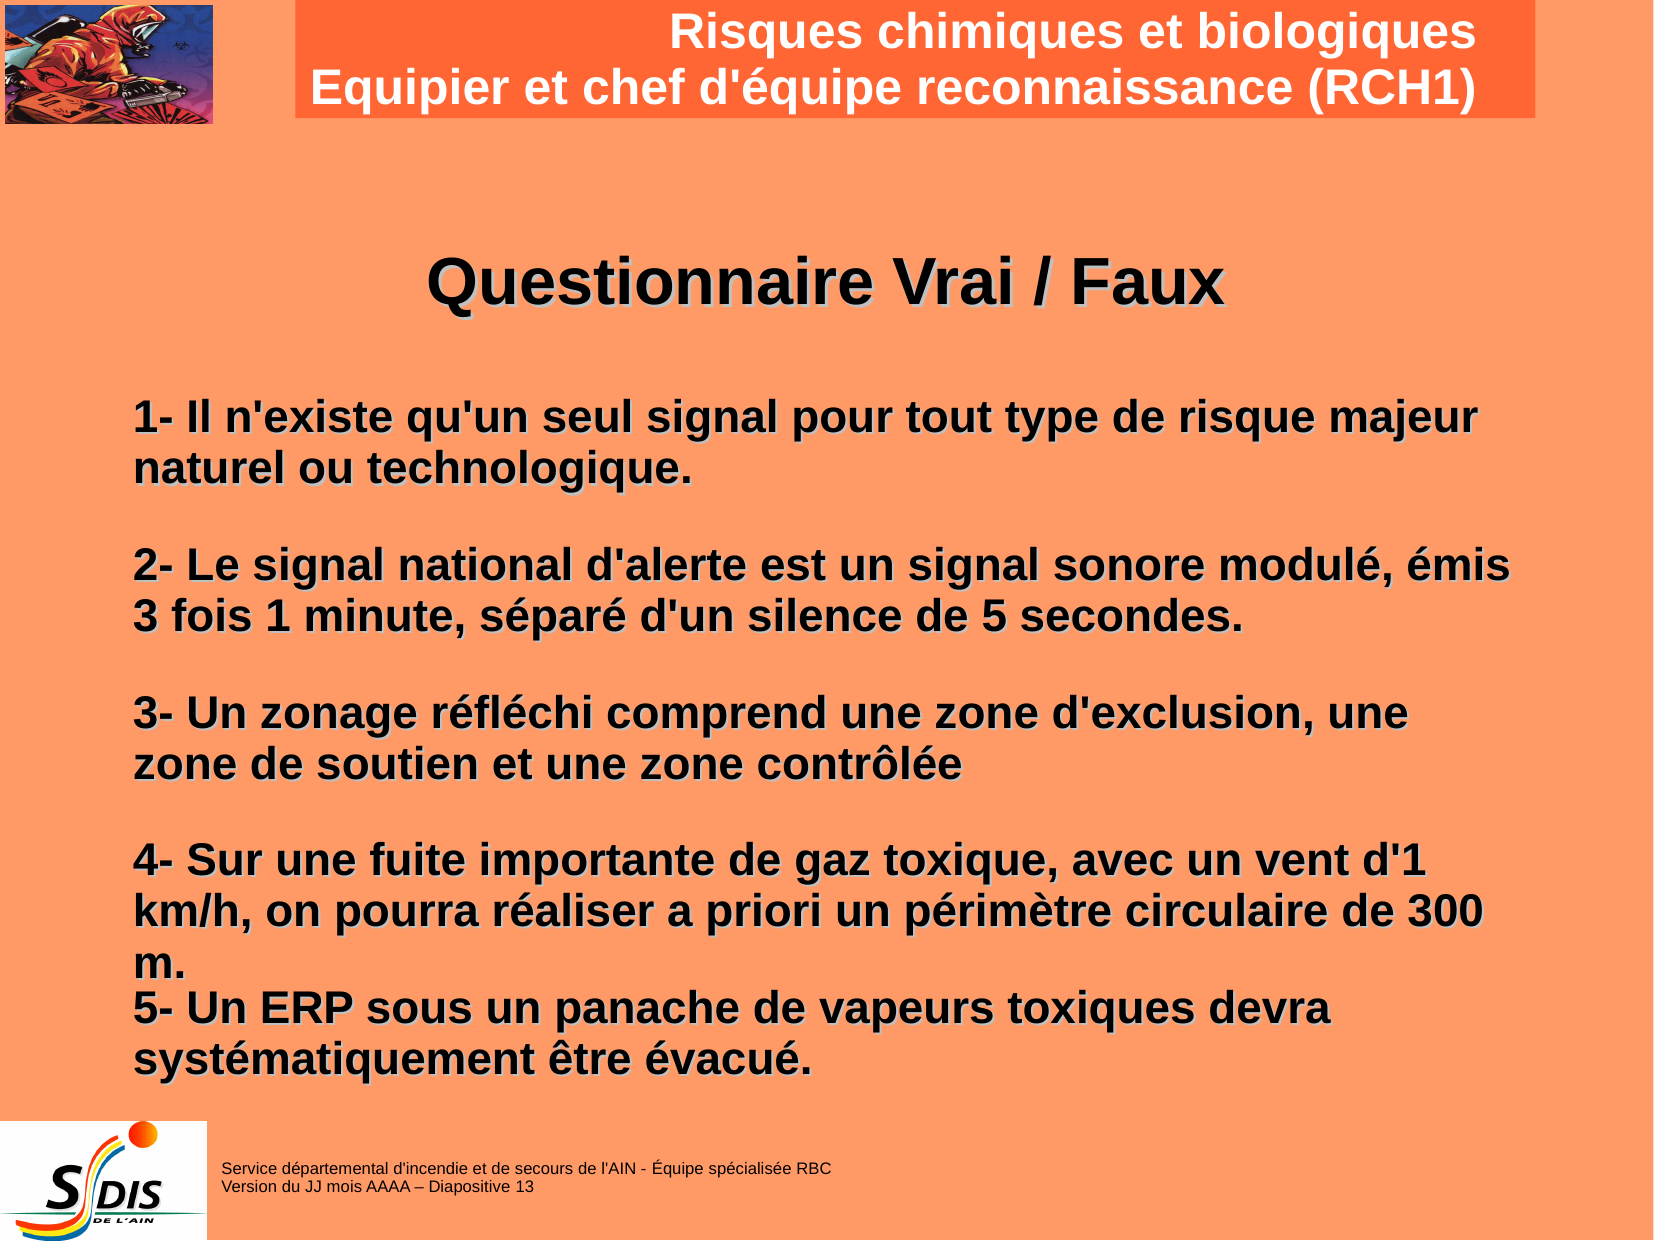

Questionnaire Vrai / Faux
1- Il n'existe qu'un seul signal pour tout type de risque majeur naturel ou technologique.
2- Le signal national d'alerte est un signal sonore modulé, émis 3 fois 1 minute, séparé d'un silence de 5 secondes.
3- Un zonage réfléchi comprend une zone d'exclusion, une zone de soutien et une zone contrôlée
4- Sur une fuite importante de gaz toxique, avec un vent d'1 km/h, on pourra réaliser a priori un périmètre circulaire de 300 m.
5- Un ERP sous un panache de vapeurs toxiques devra systématiquement être évacué.